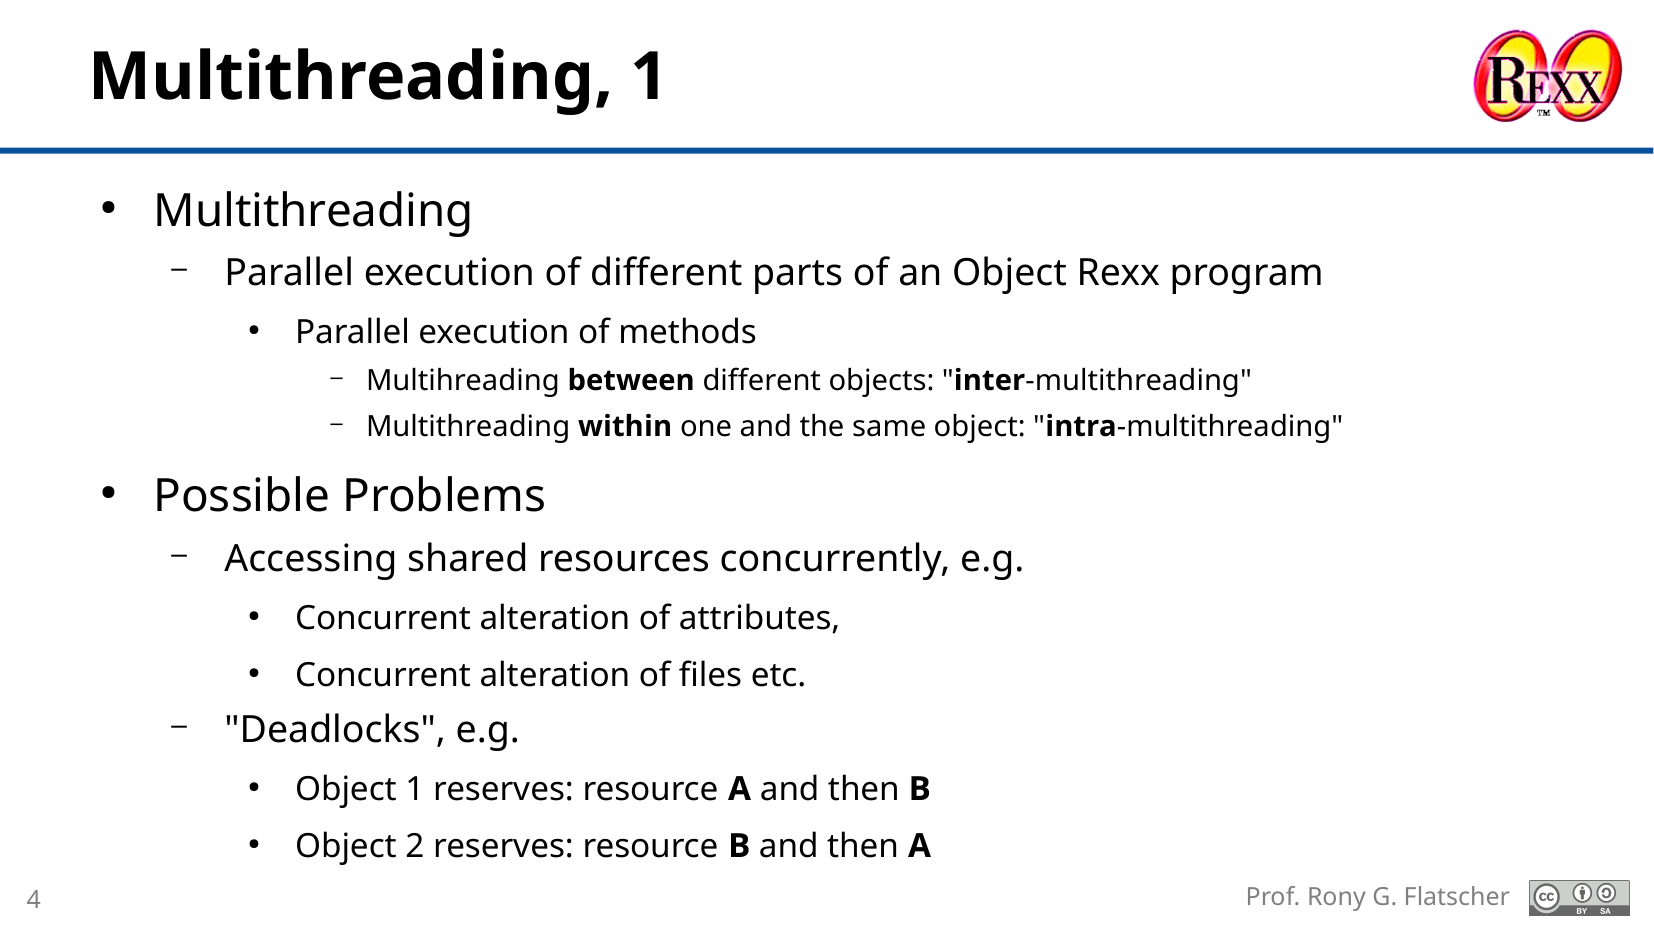

# Multithreading, 1
Multithreading
Parallel execution of different parts of an Object Rexx program
Parallel execution of methods
Multihreading between different objects: "inter-multithreading"
Multithreading within one and the same object: "intra-multithreading"
Possible Problems
Accessing shared resources concurrently, e.g.
Concurrent alteration of attributes,
Concurrent alteration of files etc.
"Deadlocks", e.g.
Object 1 reserves: resource A and then B
Object 2 reserves: resource B and then A